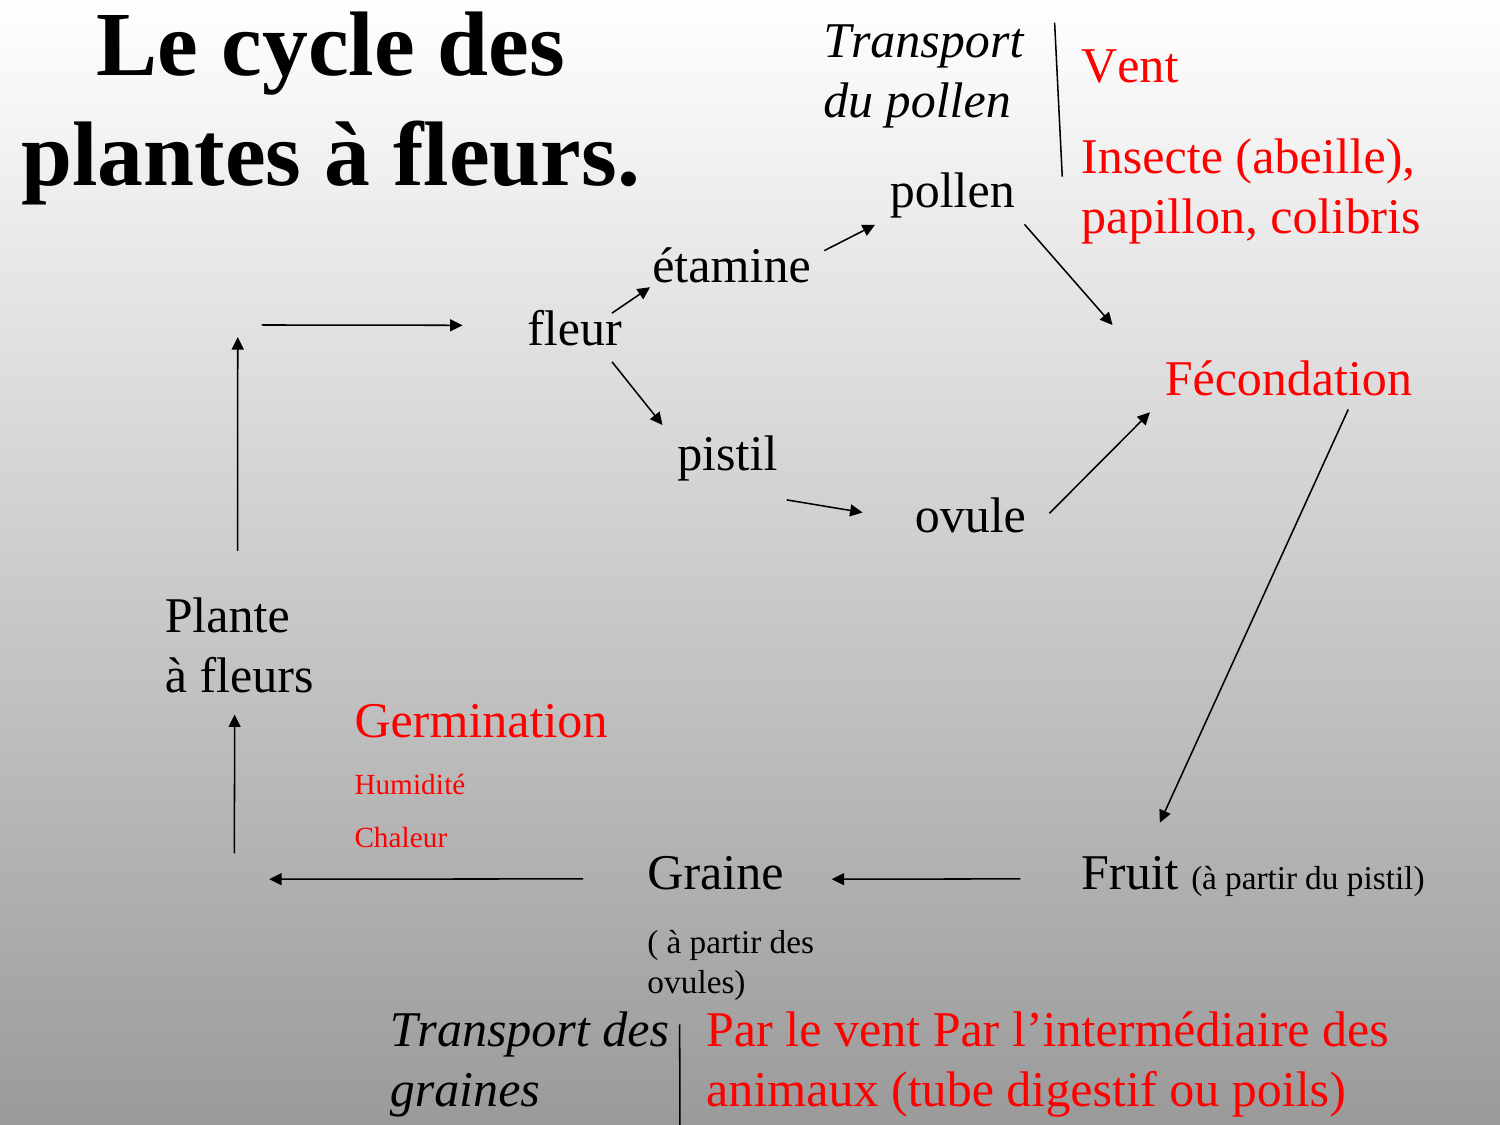

Le cycle des plantes à fleurs.
Transport du pollen
Vent
Insecte (abeille), papillon, colibris
pollen
étamine
fleur
Fécondation
pistil
ovule
Plante à fleurs
Germination
Humidité
Chaleur
Graine
( à partir des ovules)
Fruit (à partir du pistil)
Transport des graines
Par le vent Par l’intermédiaire des animaux (tube digestif ou poils)